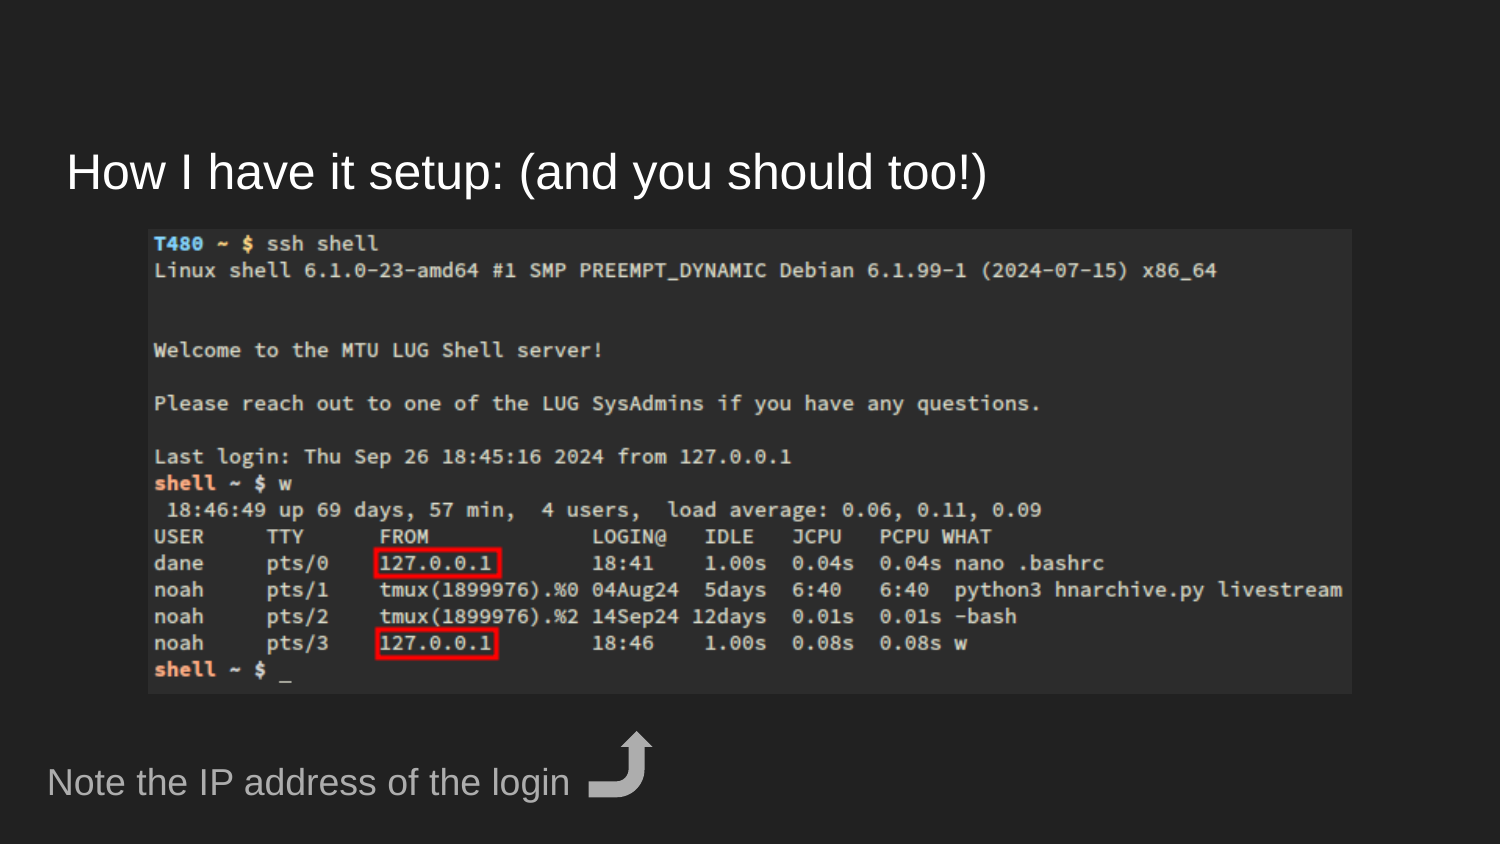

# How I have it setup: (and you should too!)
Note the IP address of the login